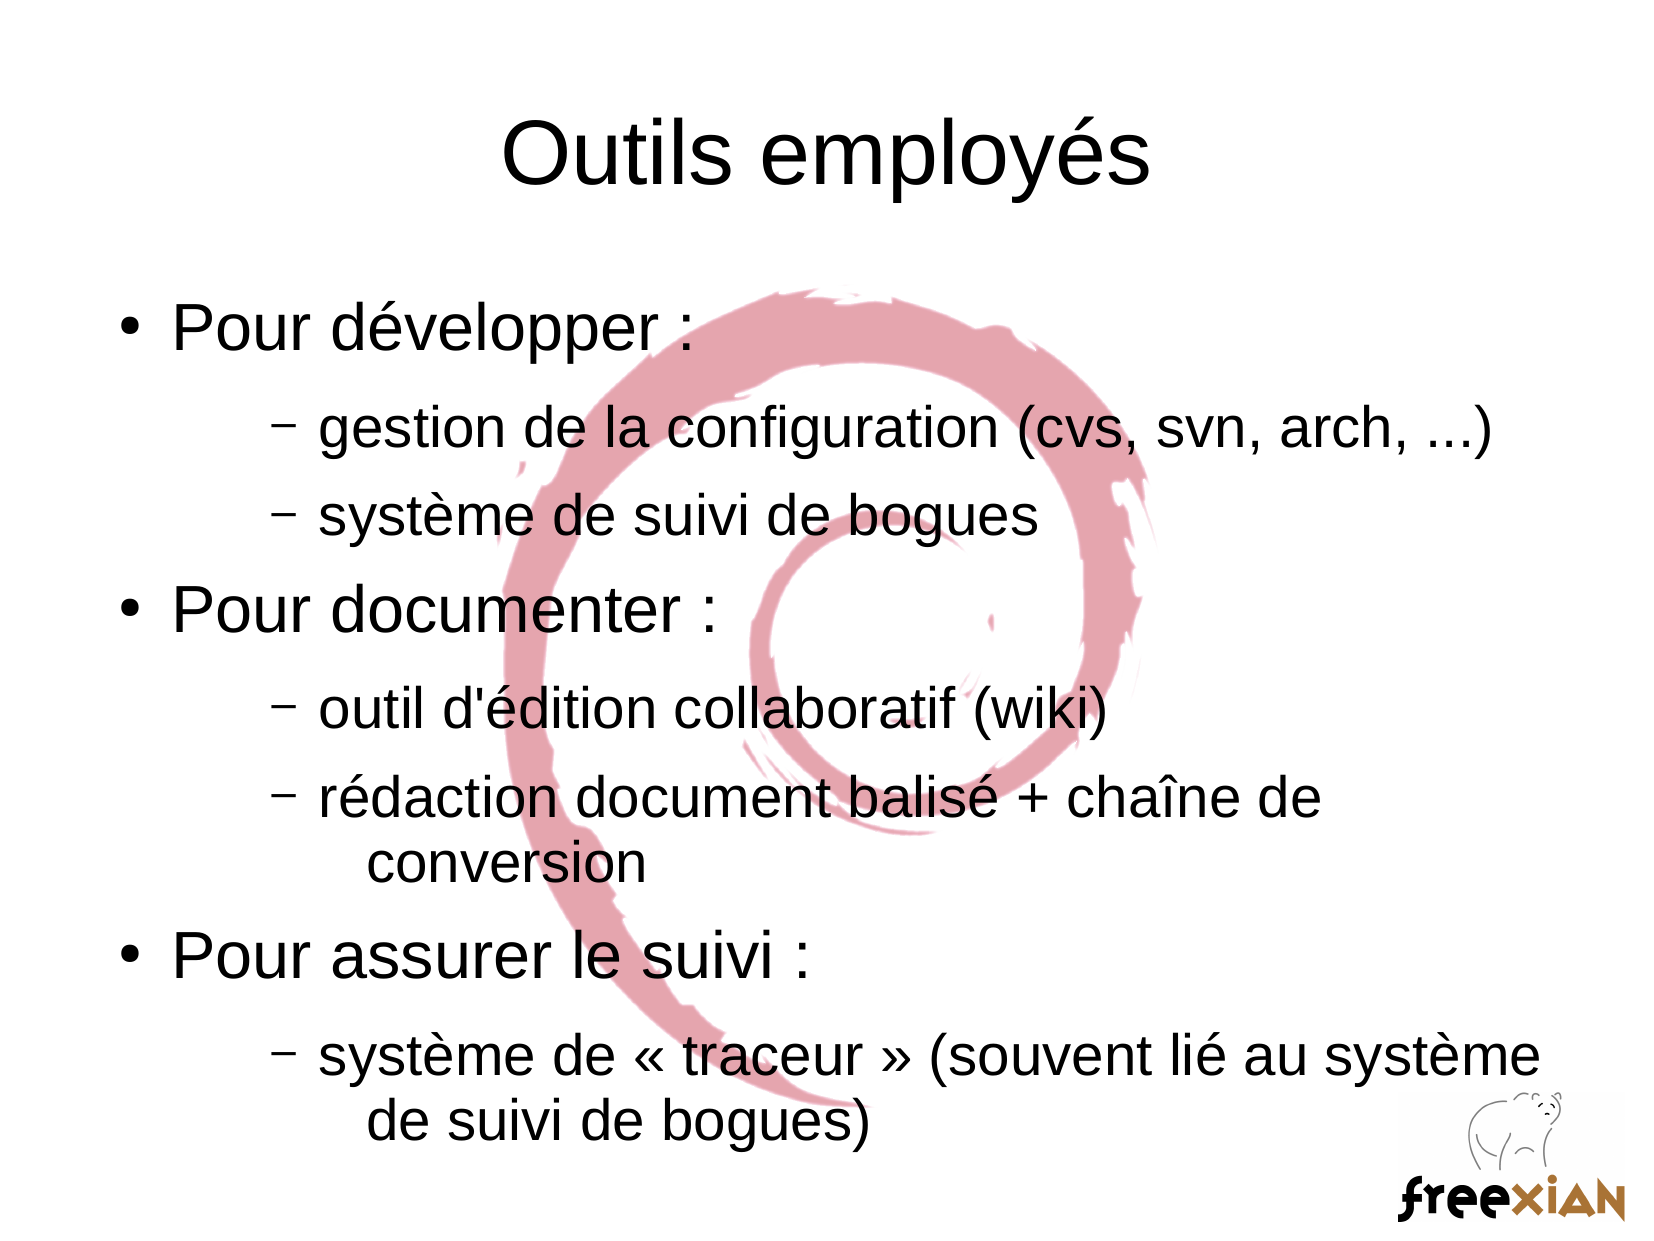

# Outils employés
Pour développer :
gestion de la configuration (cvs, svn, arch, ...)
système de suivi de bogues
Pour documenter :
outil d'édition collaboratif (wiki)
rédaction document balisé + chaîne de conversion
Pour assurer le suivi :
système de « traceur » (souvent lié au système de suivi de bogues)